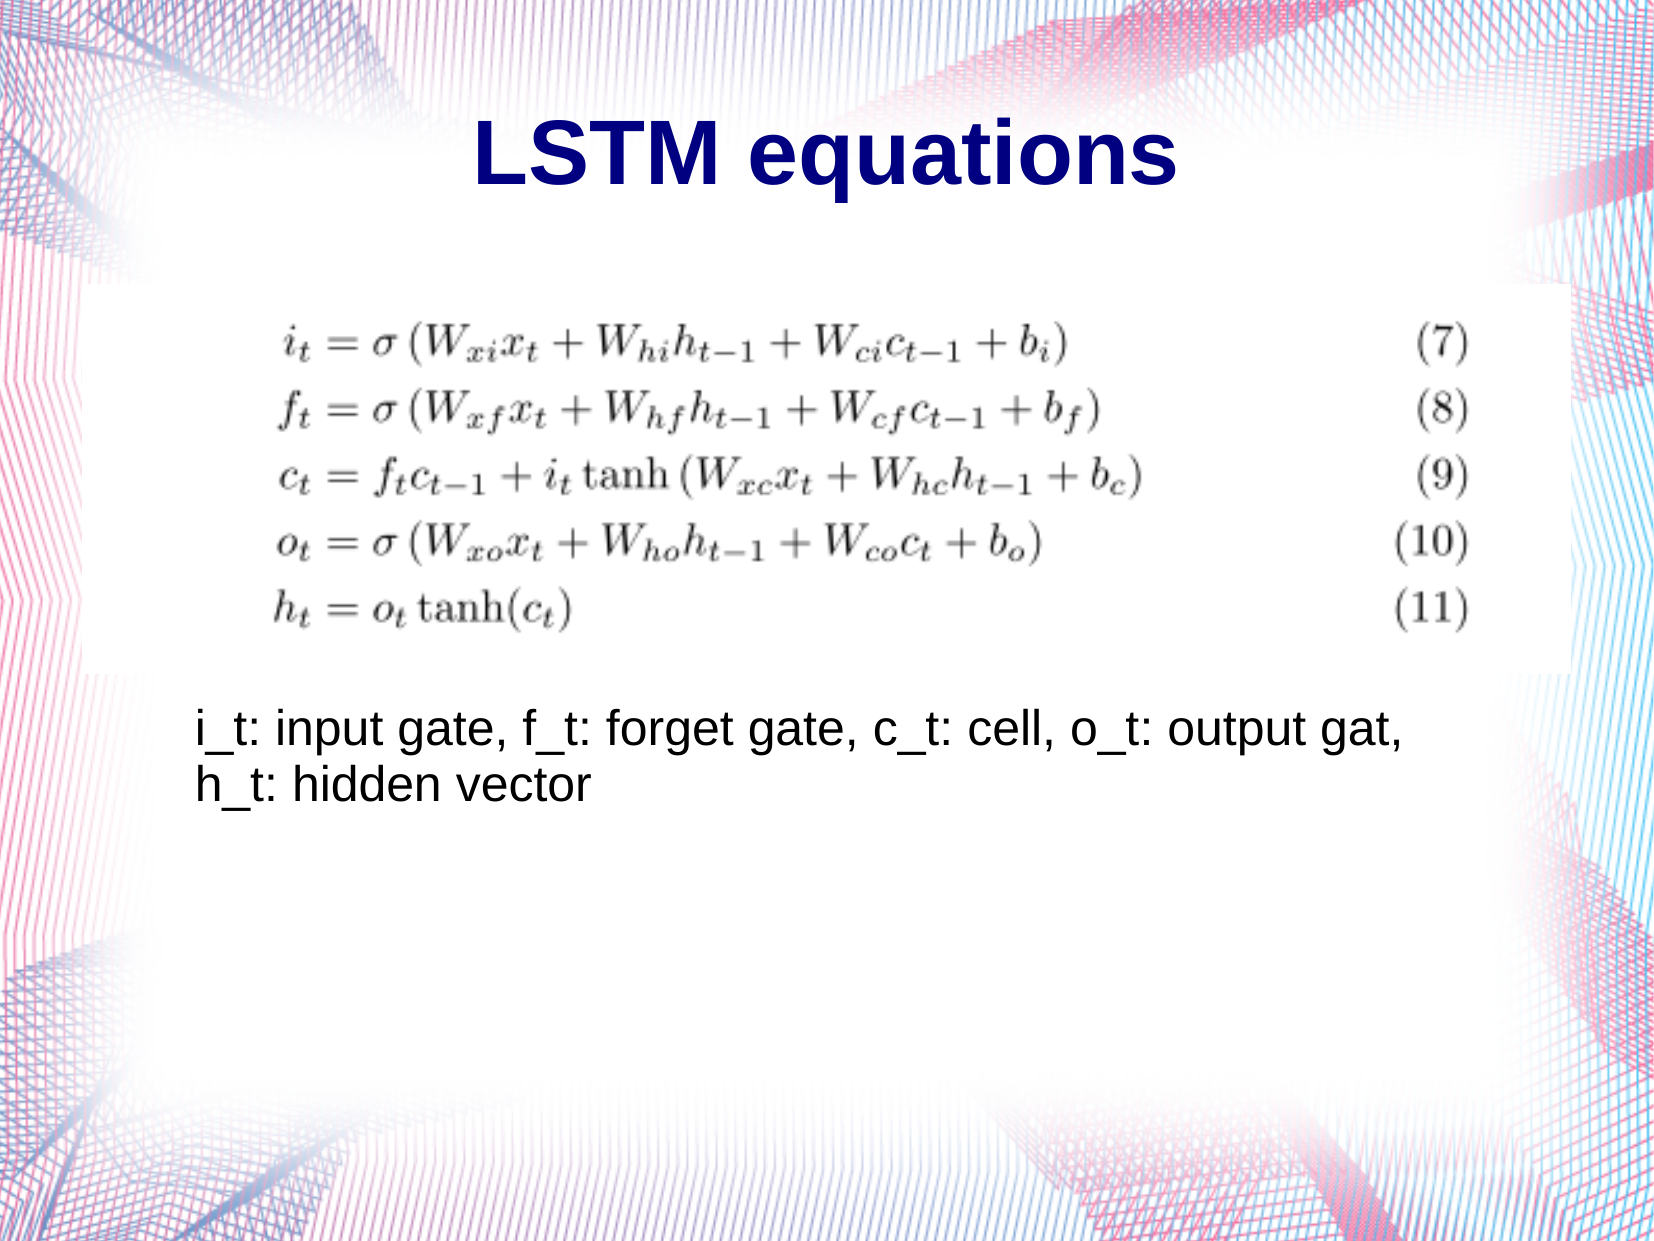

# LSTM equations
i_t: input gate, f_t: forget gate, c_t: cell, o_t: output gat, h_t: hidden vector